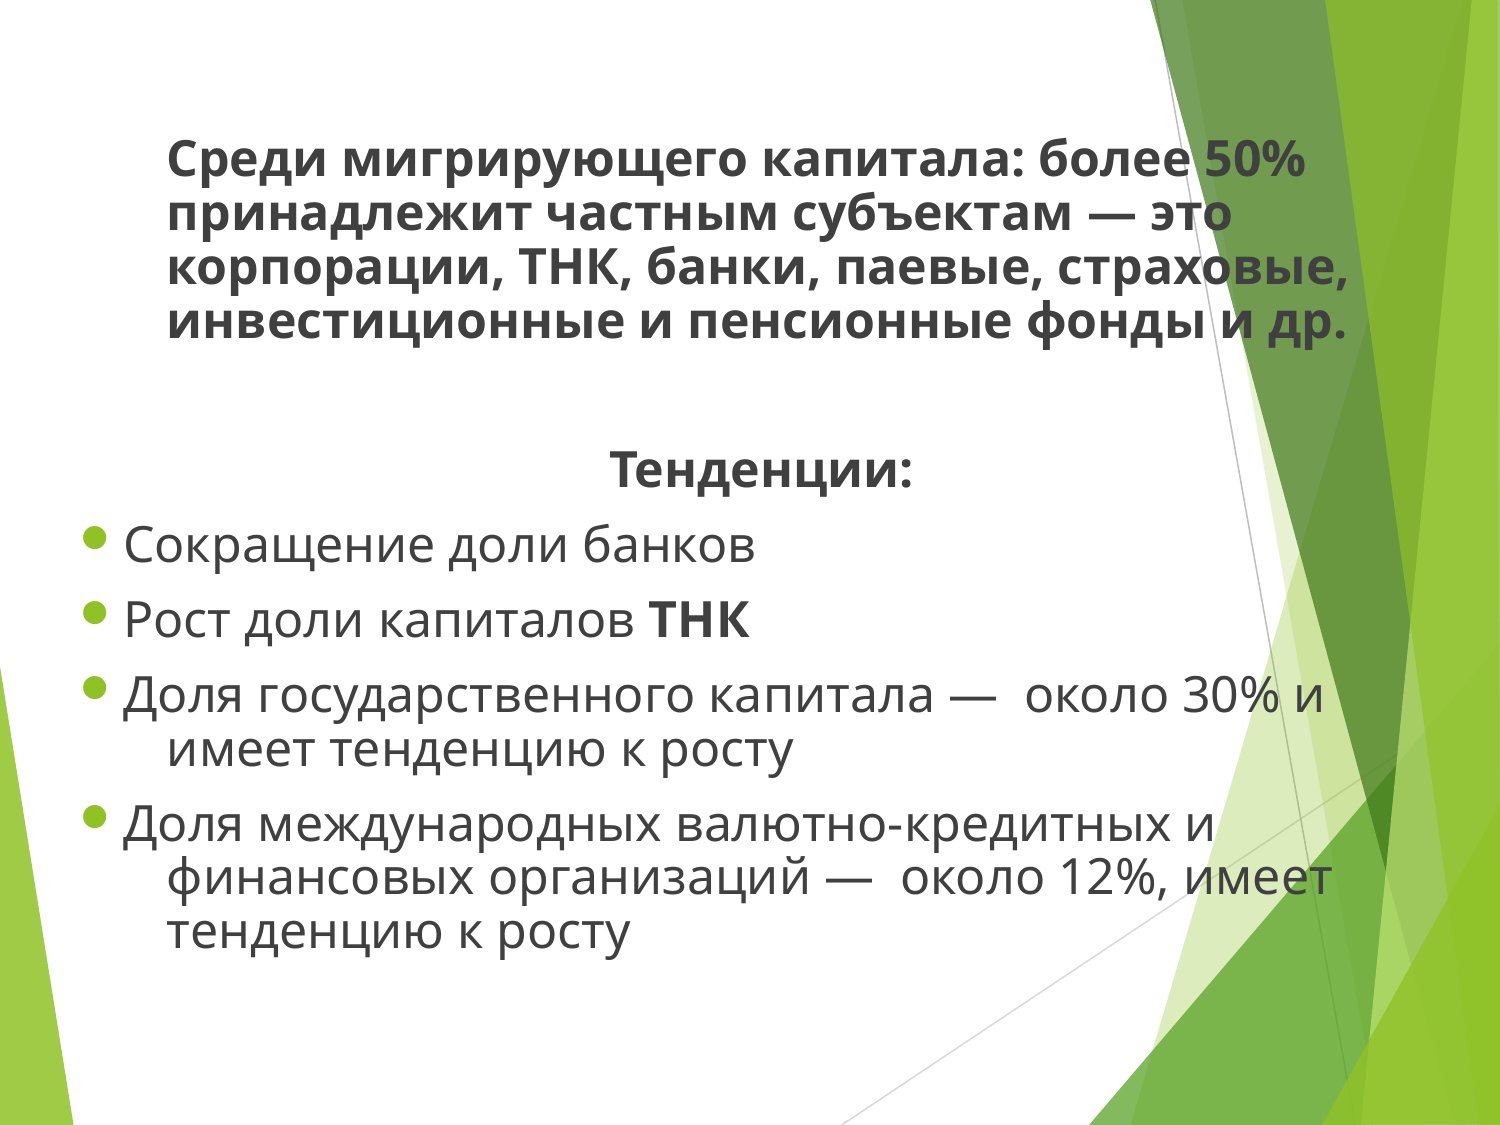

# Среди мигрирующего капитала: более 50% принадлежит частным субъектам — это корпорации, ТНК, банки, паевые, страховые, инвестиционные и пенсионные фонды и др.
Тенденции:
Сокращение доли банков
Рост доли капиталов ТНК
Доля государственного капитала — около 30% и имеет тенденцию к росту
Доля международных валютно-кредитных и финансовых организаций — около 12%, имеет тенденцию к росту